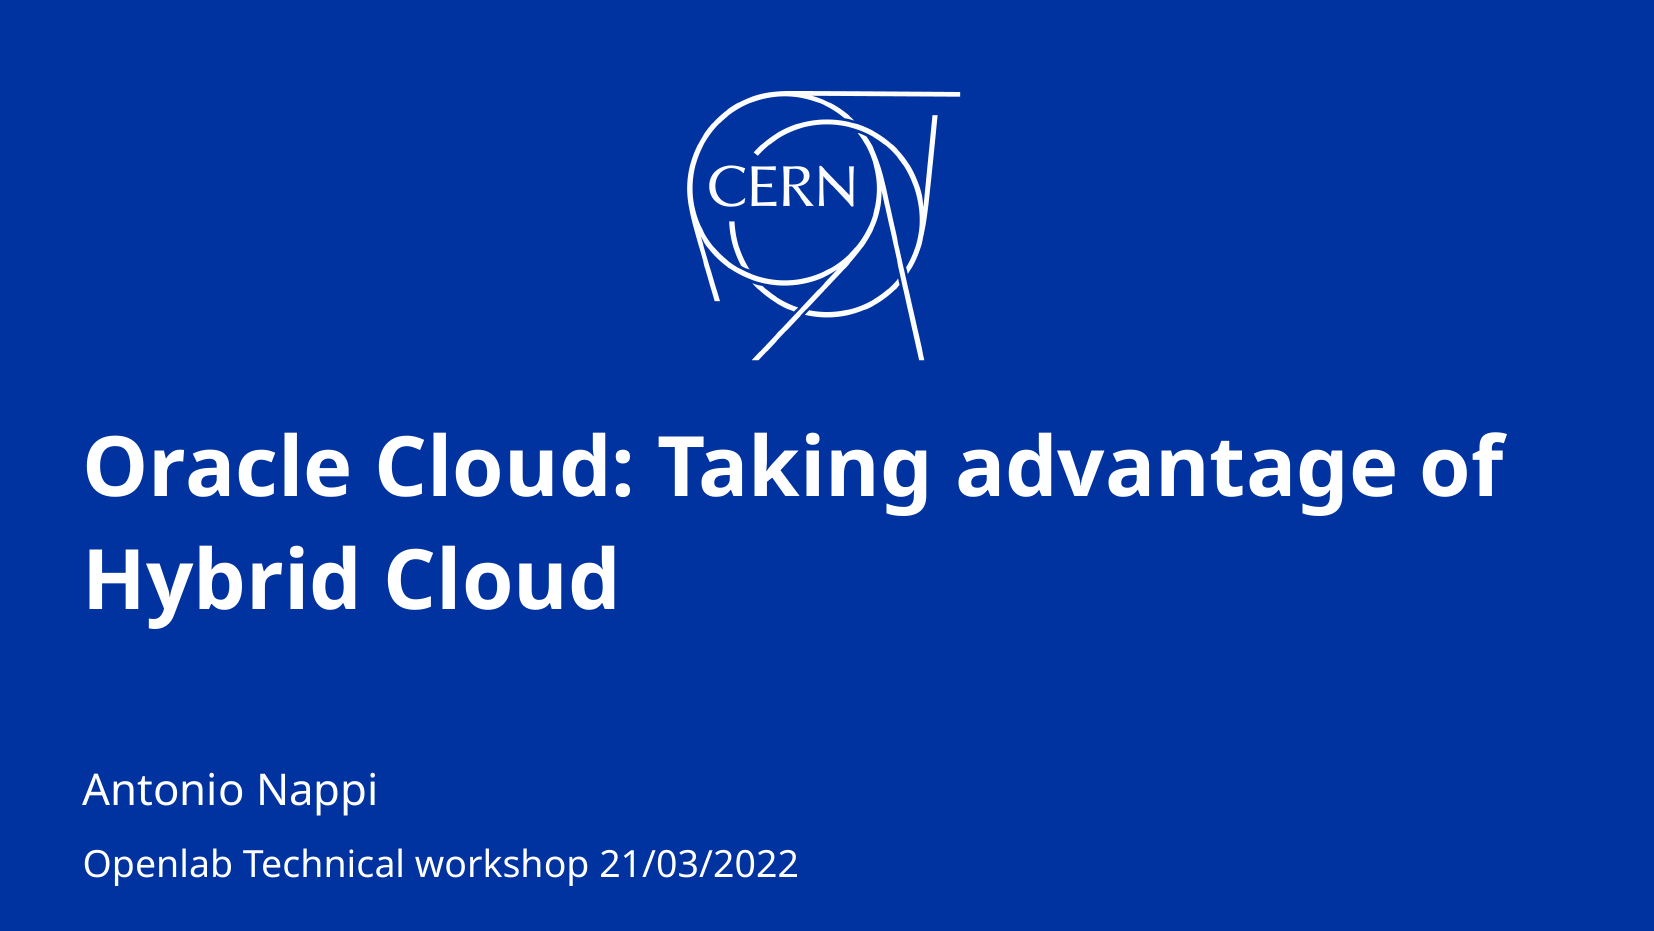

# Oracle Cloud: Taking advantage of Hybrid Cloud
Antonio Nappi
Openlab Technical workshop 21/03/2022